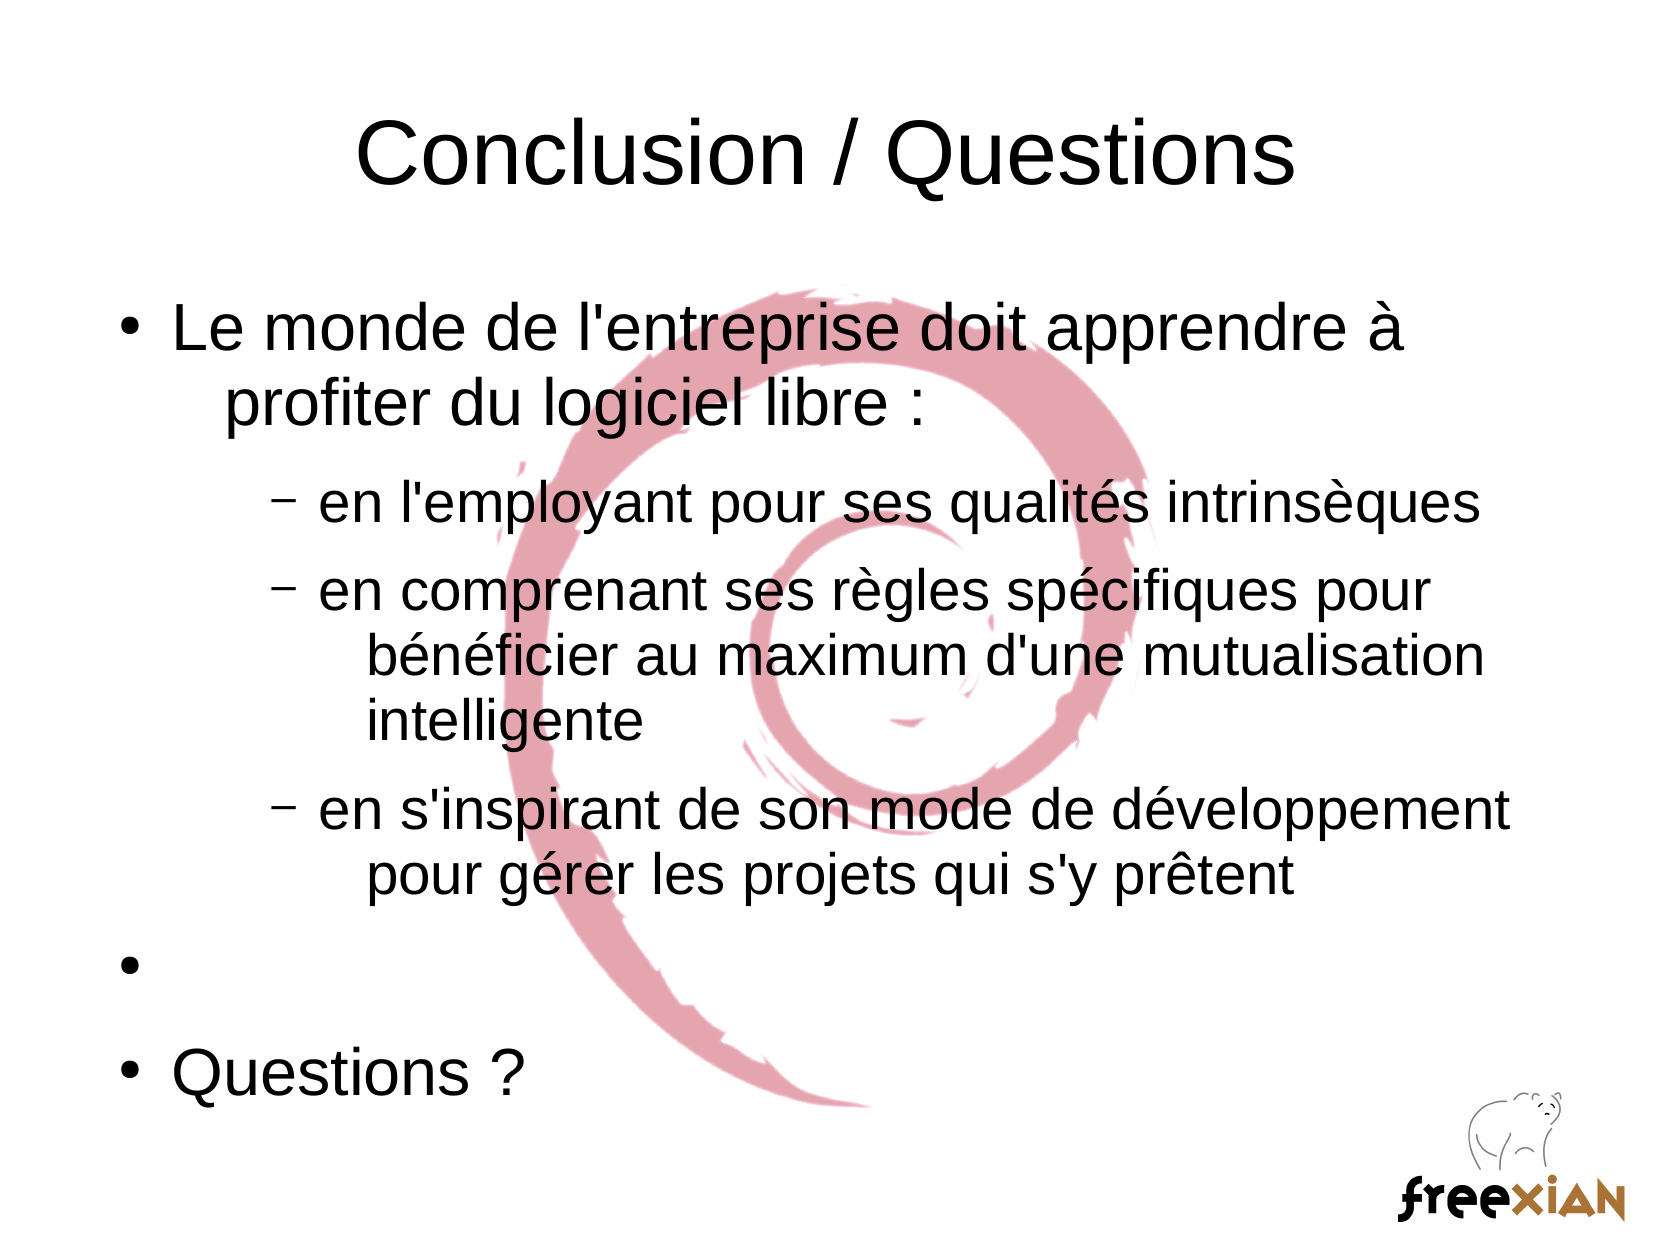

# Conclusion / Questions
Le monde de l'entreprise doit apprendre à profiter du logiciel libre :
en l'employant pour ses qualités intrinsèques
en comprenant ses règles spécifiques pour bénéficier au maximum d'une mutualisation intelligente
en s'inspirant de son mode de développement pour gérer les projets qui s'y prêtent
Questions ?